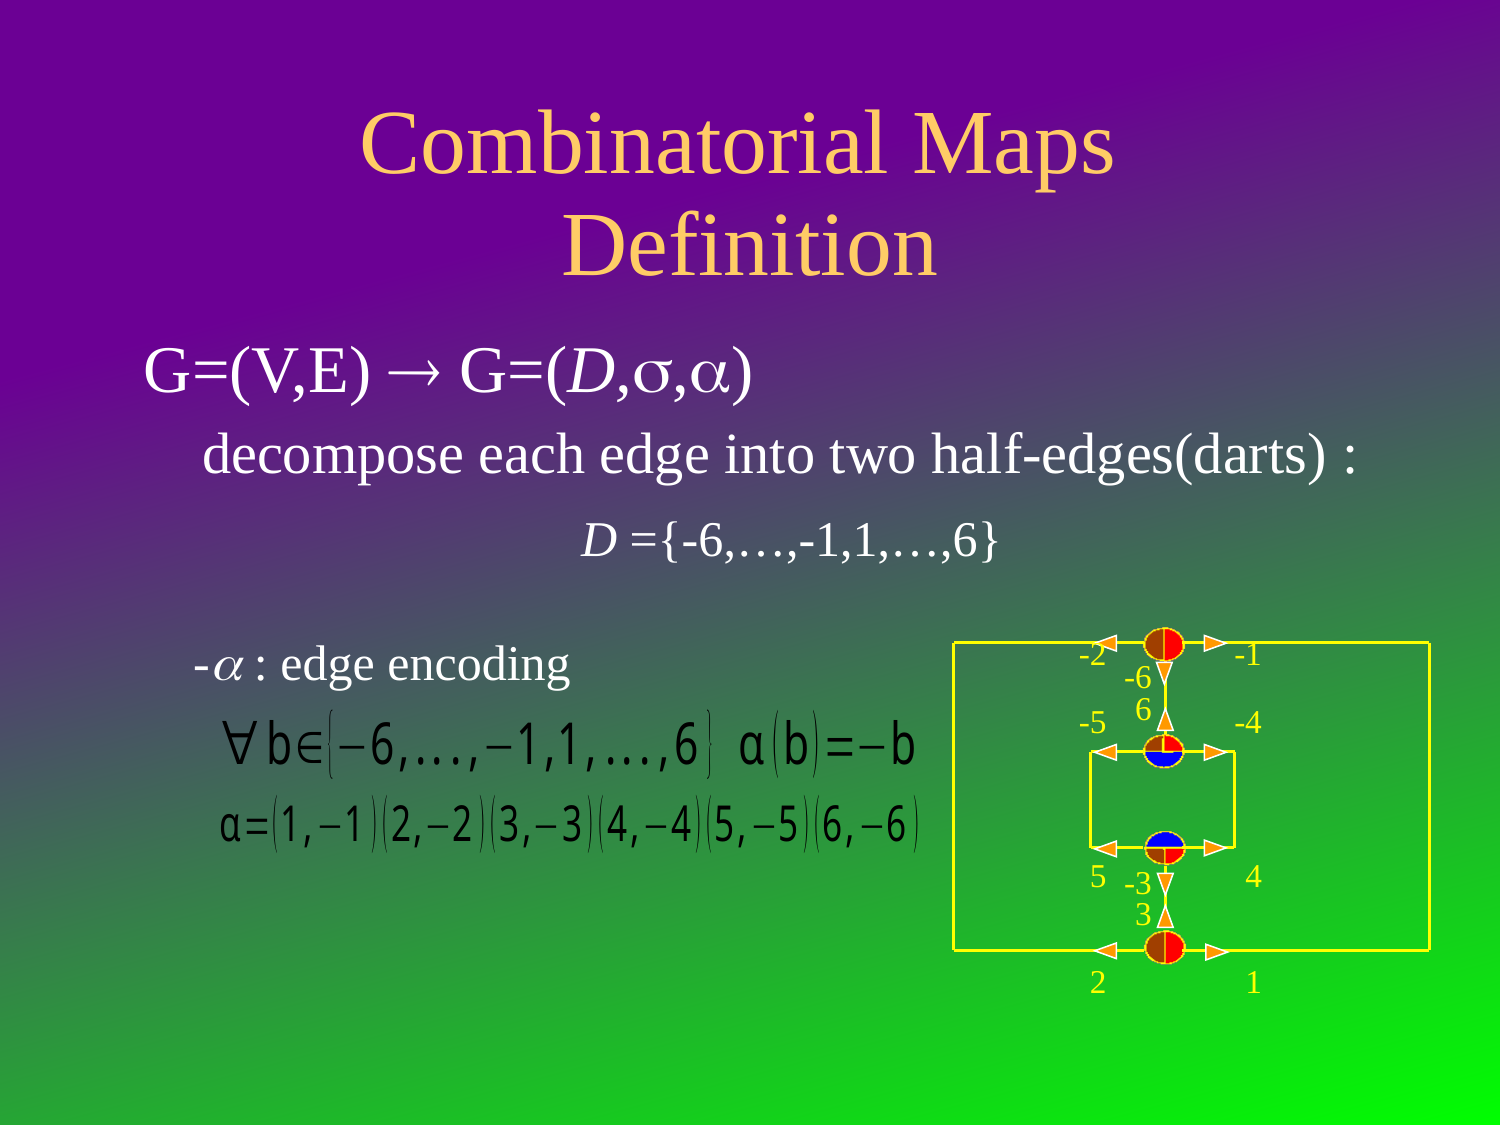

# Combinatorial Maps Definition
 G=(V,E)  G=(D,,)
decompose each edge into two half-edges(darts) :
D ={-6,…,-1,1,…,6}
- : edge encoding
-2
-6
6
-5
-4
5
4
-3
3
2
-1
1